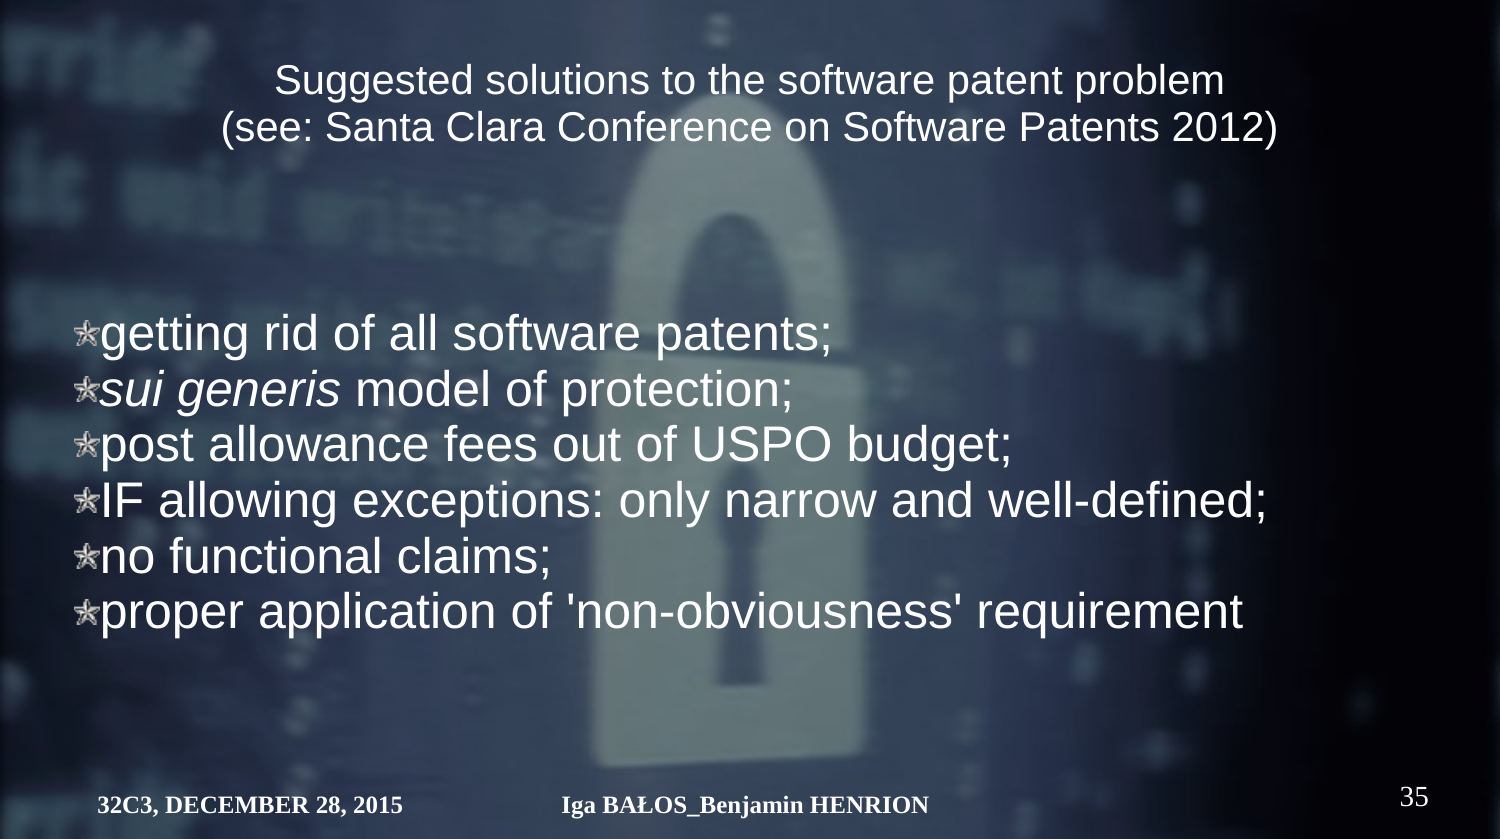

# Suggested solutions to the software patent problem (see: Santa Clara Conference on Software Patents 2012)
getting rid of all software patents;
sui generis model of protection;
post allowance fees out of USPO budget;
IF allowing exceptions: only narrow and well-defined;
no functional claims;
proper application of 'non-obviousness' requirement
35
32C3, DECEMBER 22, 2015
Iga BAŁOS_Benjamin HENRION